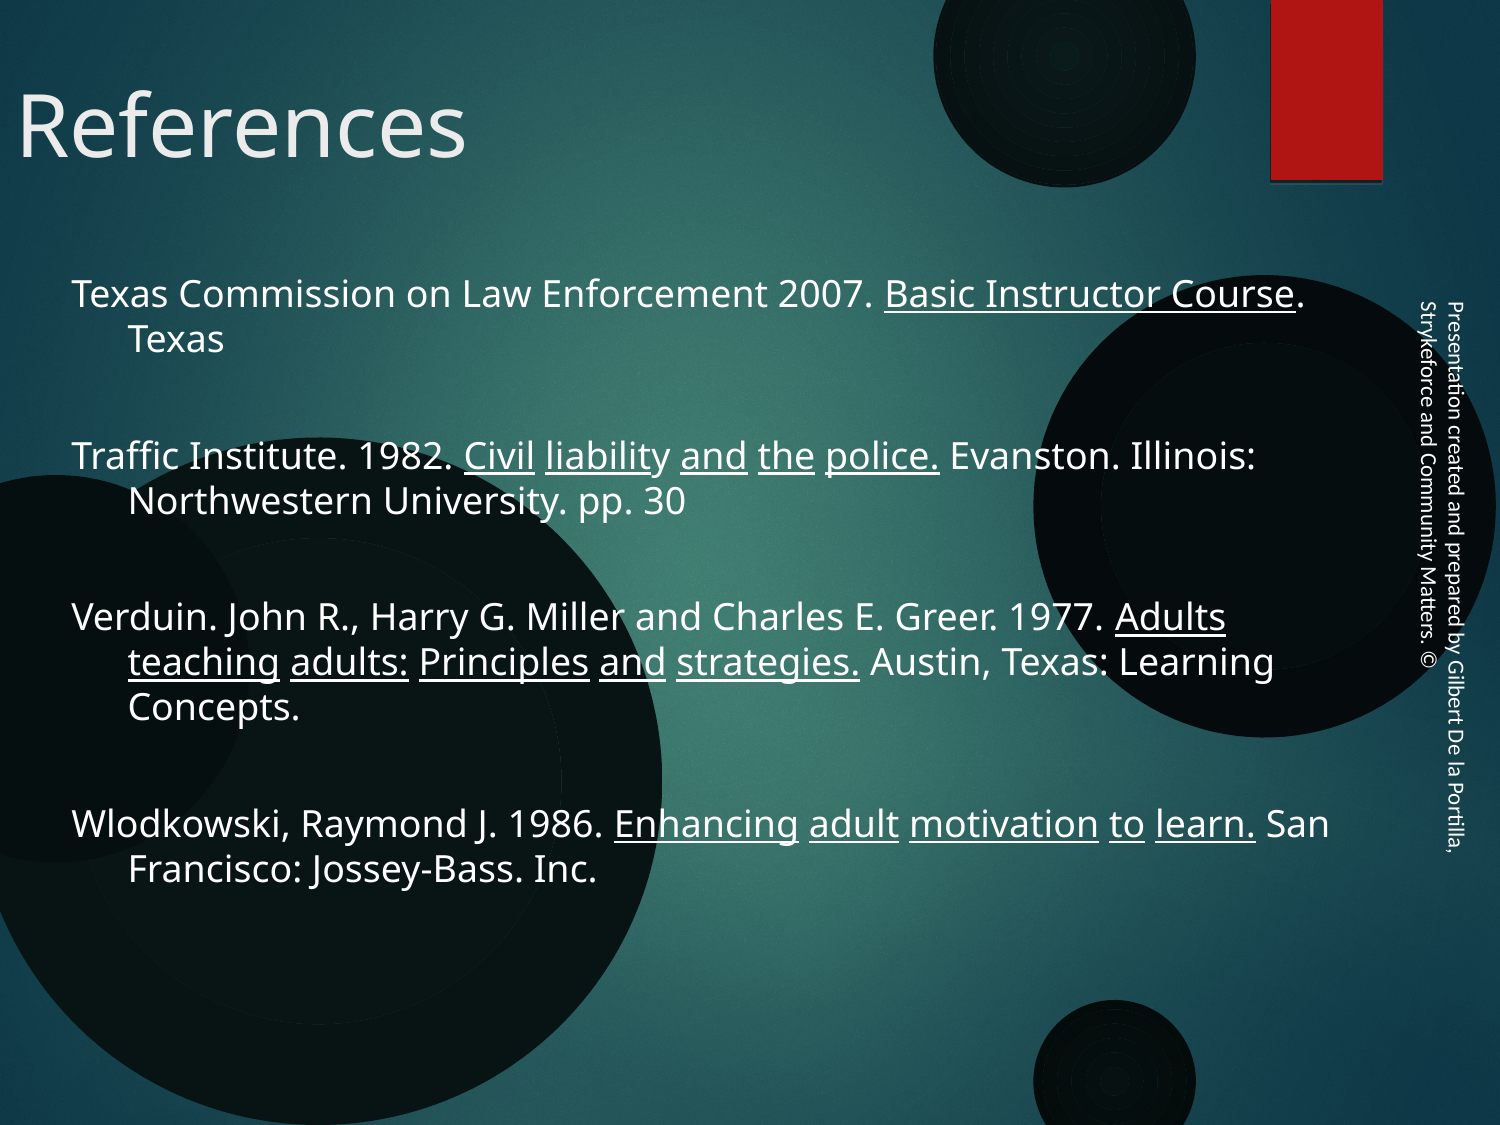

# References
Texas Commission on Law Enforcement 2007. Basic Instructor Course. Texas
Traffic Institute. 1982. Civil liability and the police. Evanston. Illinois: Northwestern University. pp. 30
Verduin. John R., Harry G. Miller and Charles E. Greer. 1977. Adults teaching adults: Principles and strategies. Austin, Texas: Learning Concepts.
Wlodkowski, Raymond J. 1986. Enhancing adult motivation to learn. San Francisco: Jossey-Bass. Inc.
Presentation created and prepared by Gilbert De la Portilla, Strykeforce and Community Matters. ©